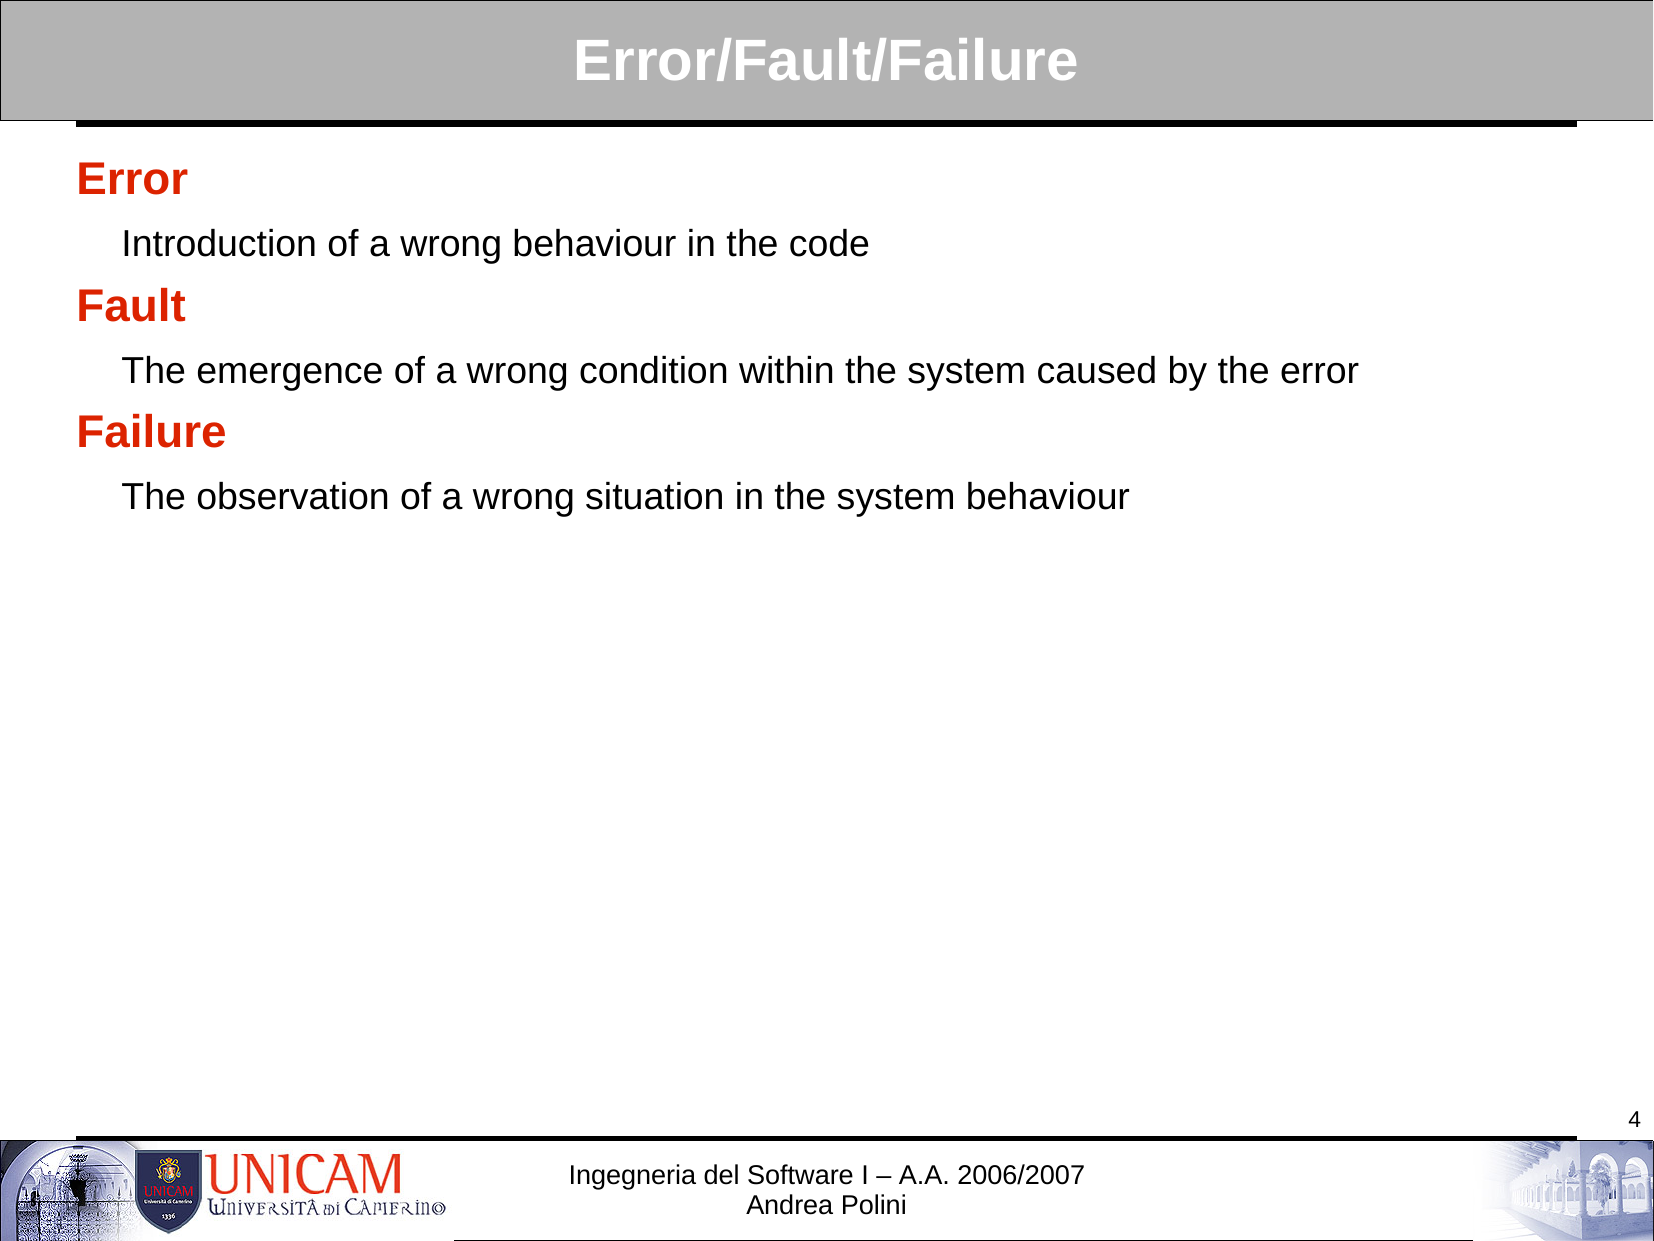

# Error/Fault/Failure
Error
Introduction of a wrong behaviour in the code
Fault
The emergence of a wrong condition within the system caused by the error
Failure
The observation of a wrong situation in the system behaviour
4